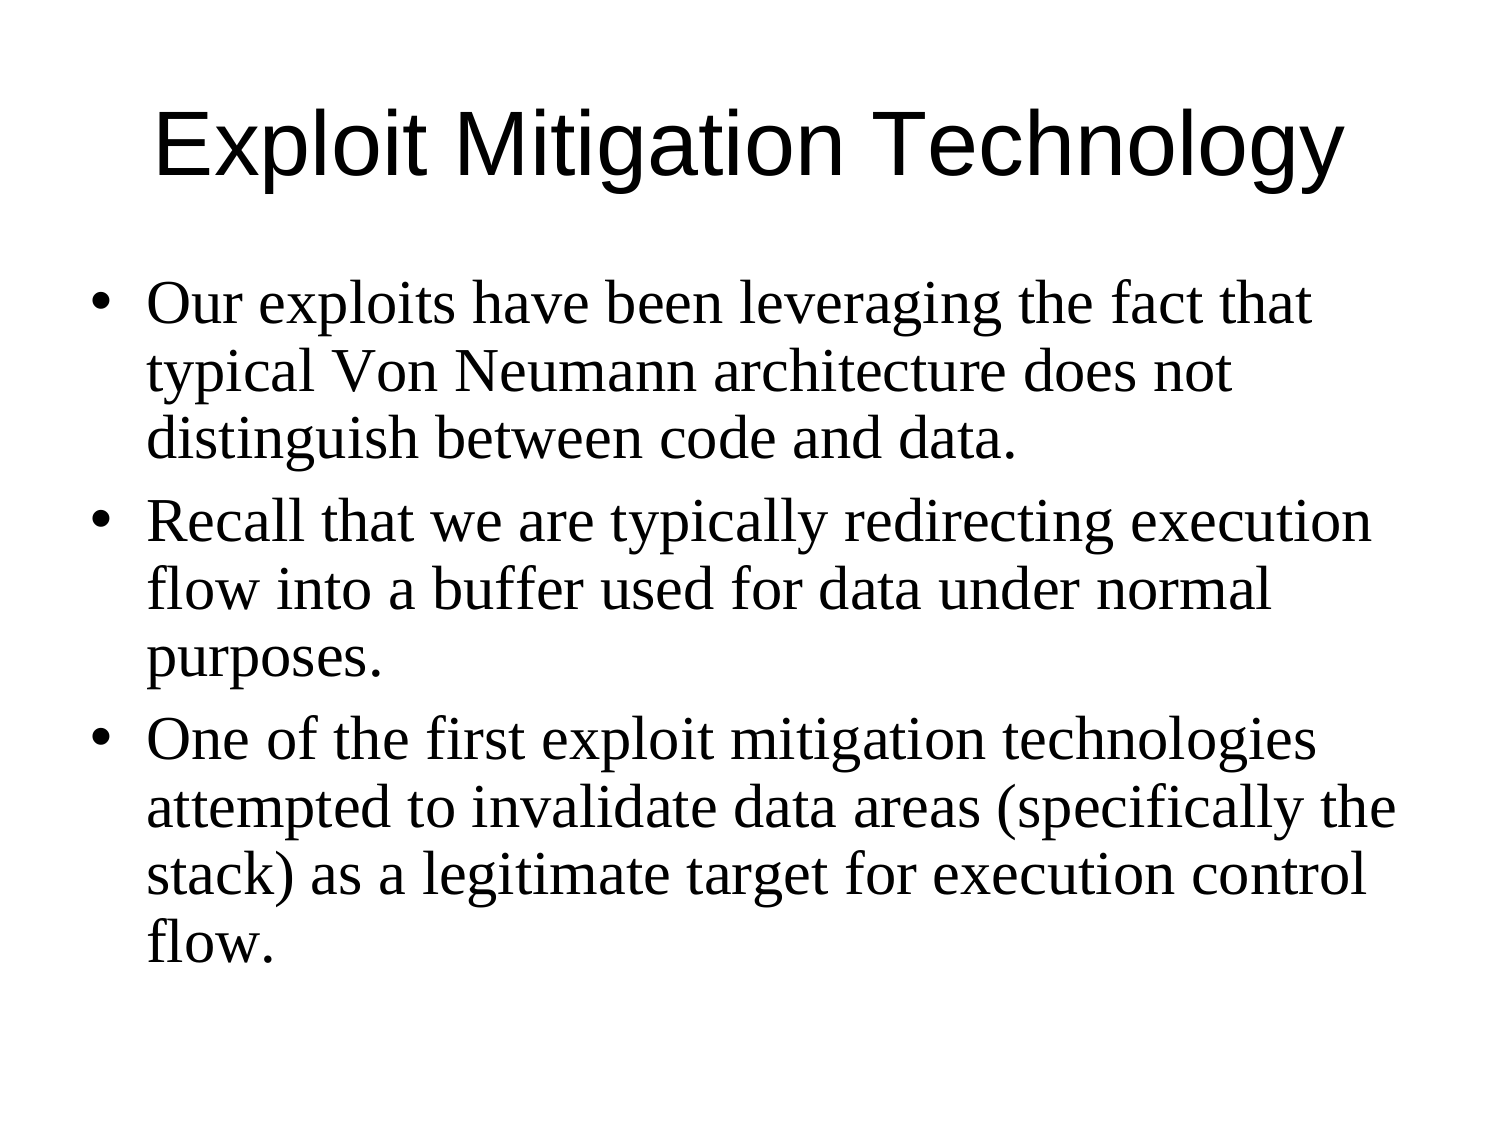

# Exploit Mitigation Technology
Our exploits have been leveraging the fact that typical Von Neumann architecture does not distinguish between code and data.
Recall that we are typically redirecting execution flow into a buffer used for data under normal purposes.
One of the first exploit mitigation technologies attempted to invalidate data areas (specifically the stack) as a legitimate target for execution control flow.